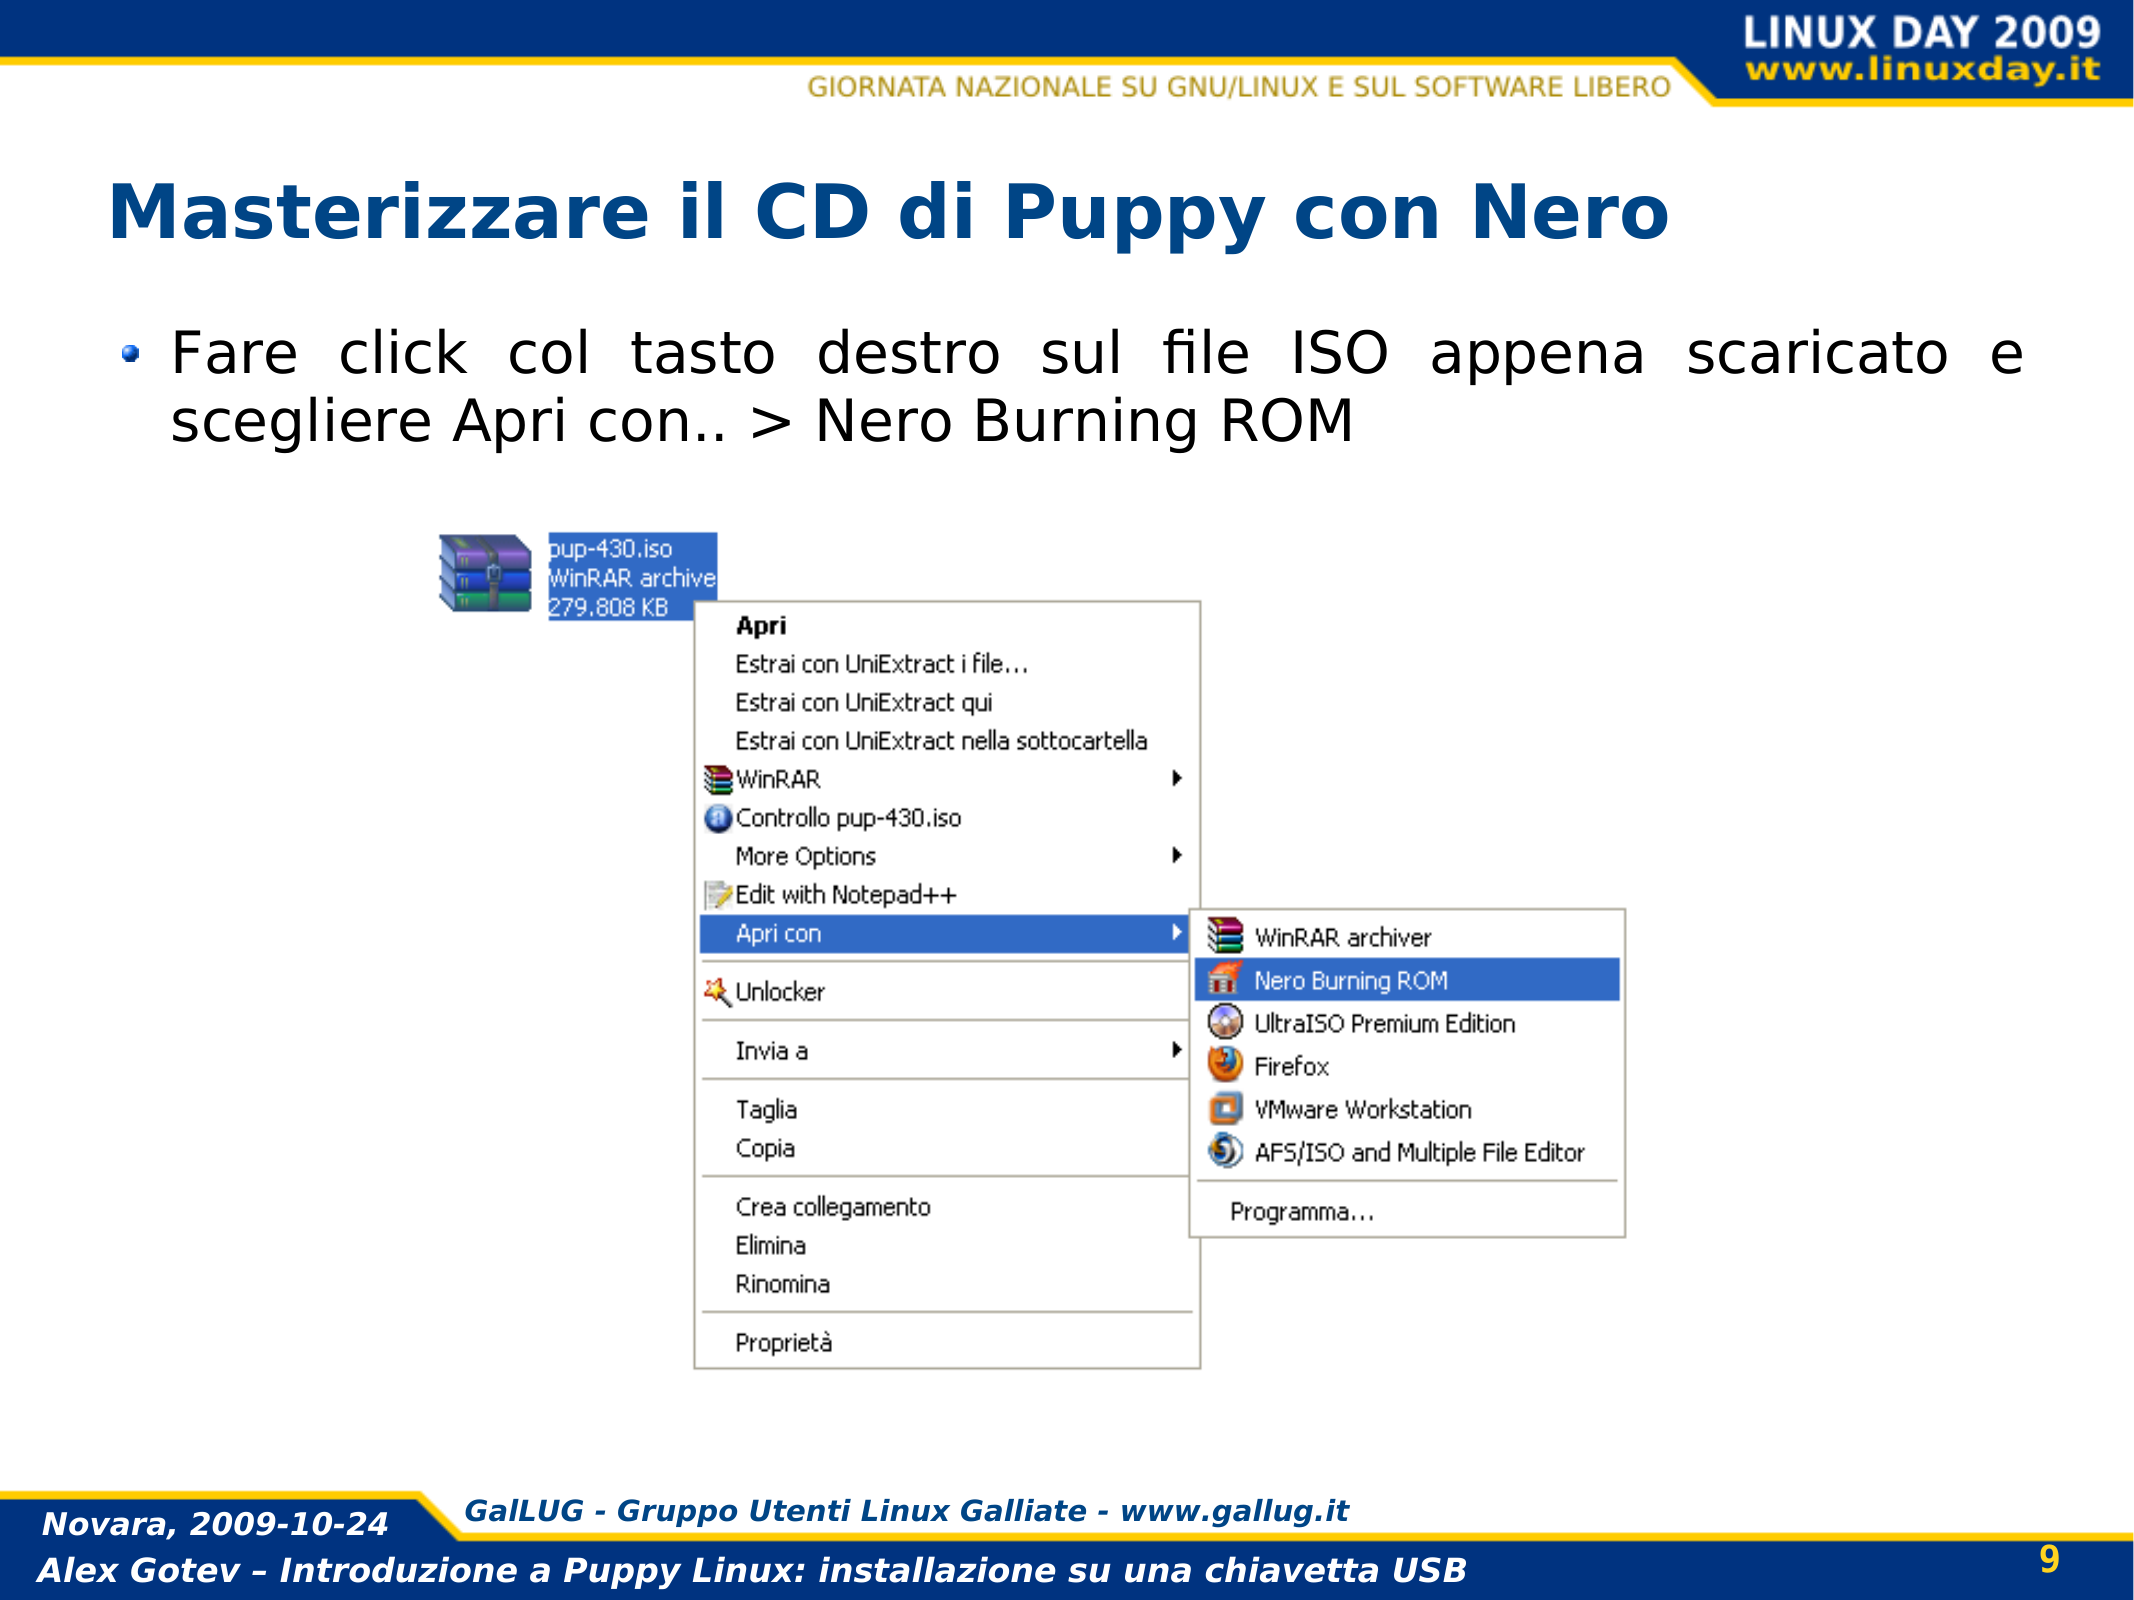

# Masterizzare il CD di Puppy con Nero
Fare click col tasto destro sul file ISO appena scaricato e scegliere Apri con.. > Nero Burning ROM